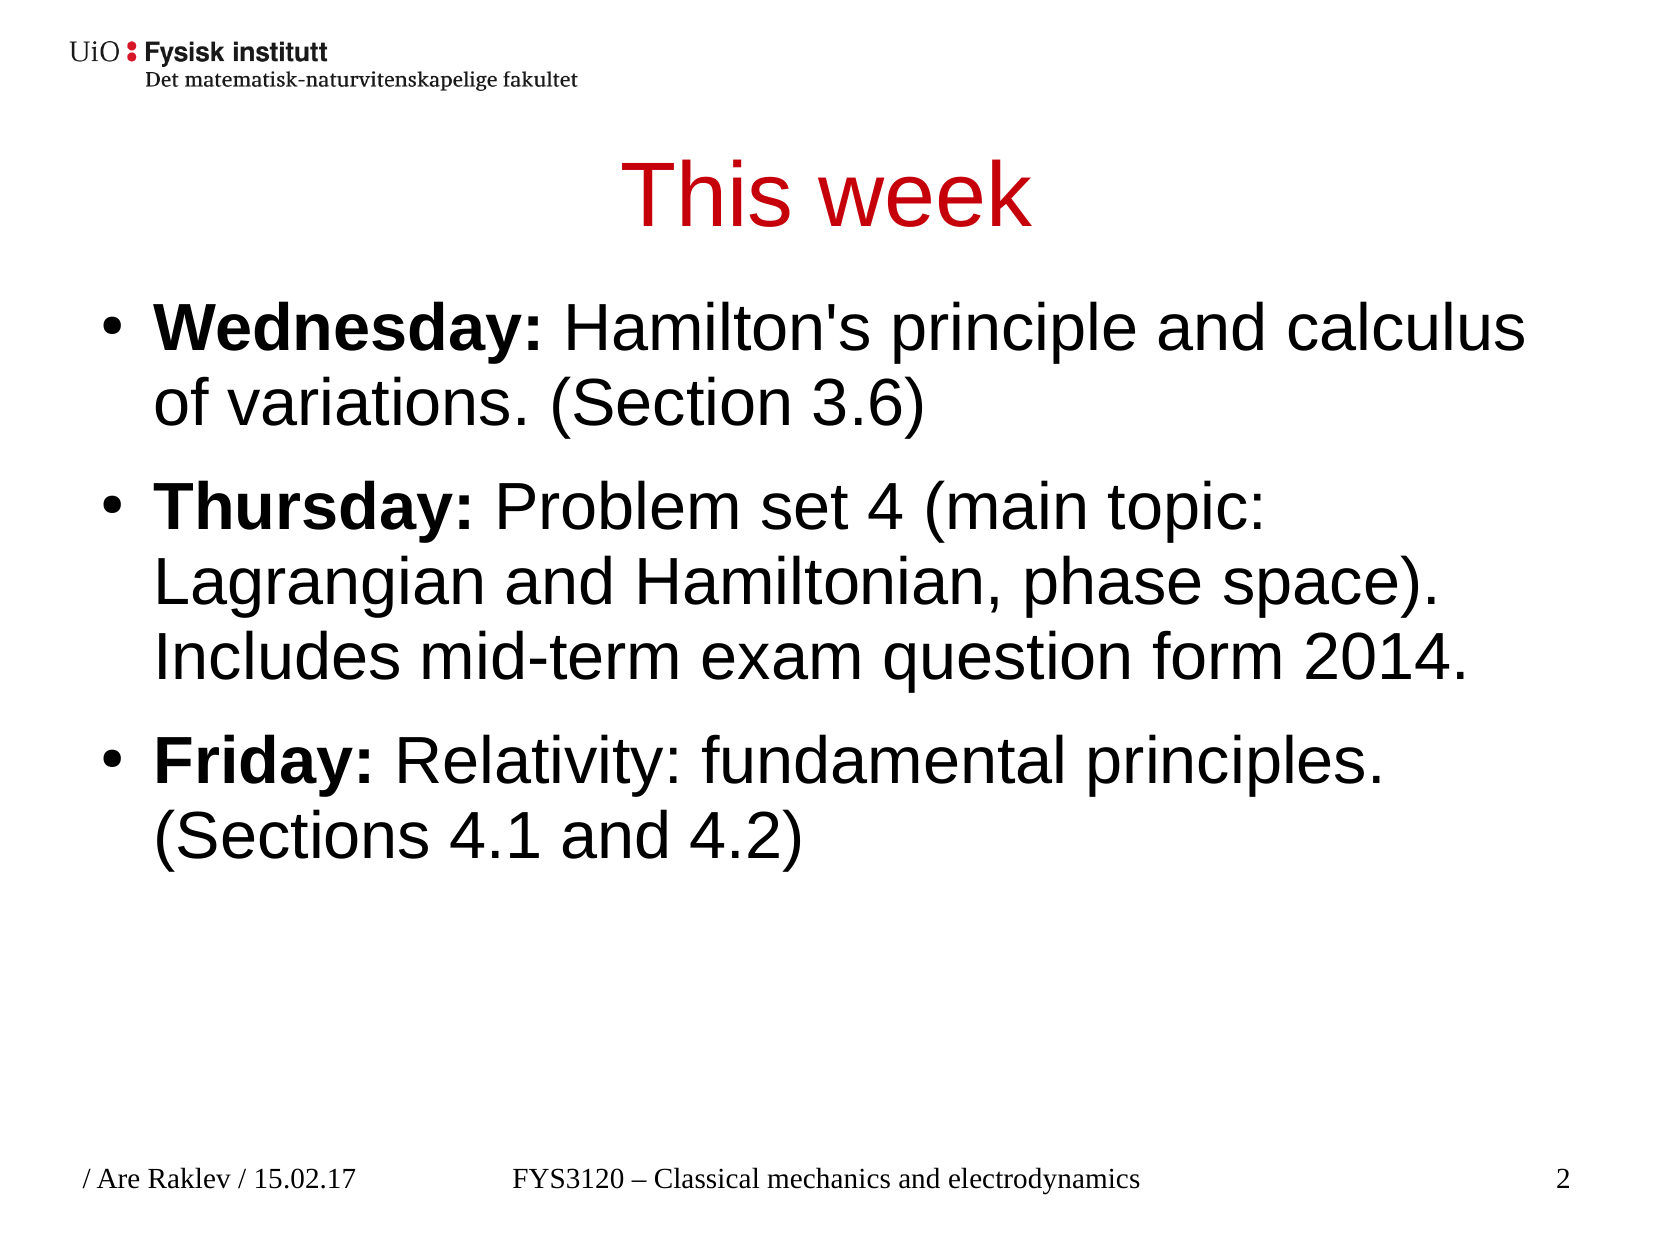

# This week
Wednesday: Hamilton's principle and calculus of variations. (Section 3.6)
Thursday: Problem set 4 (main topic: Lagrangian and Hamiltonian, phase space). Includes mid-term exam question form 2014.
Friday: Relativity: fundamental principles. (Sections 4.1 and 4.2)
/ Are Raklev / 15.02.17
FYS3120 – Classical mechanics and electrodynamics
2